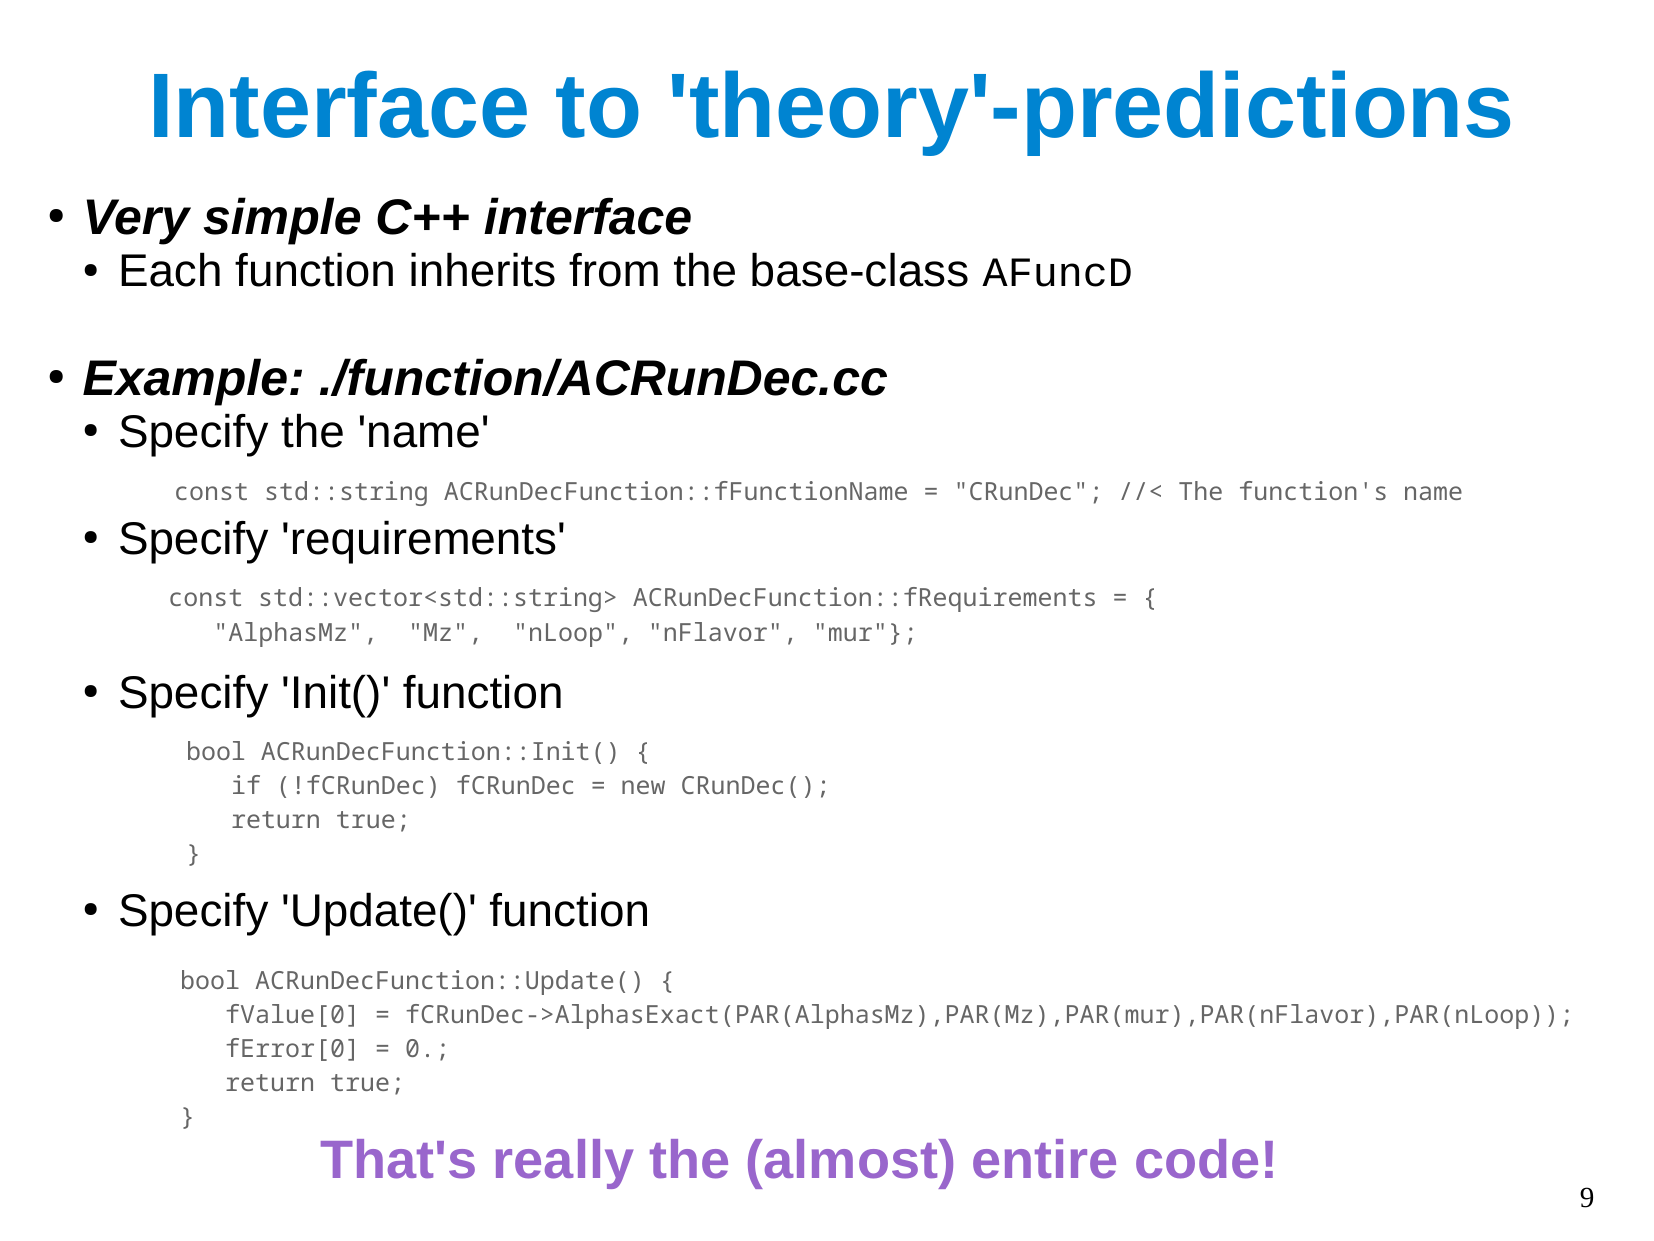

# Interface to 'theory'-predictions
Very simple C++ interface
Each function inherits from the base-class AFuncD
Example: ./function/ACRunDec.cc
Specify the 'name'
Specify 'requirements'
Specify 'Init()' function
Specify 'Update()' function
const std::string ACRunDecFunction::fFunctionName = "CRunDec"; //< The function's name
const std::vector<std::string> ACRunDecFunction::fRequirements = {
 "AlphasMz", "Mz", "nLoop", "nFlavor", "mur"};
bool ACRunDecFunction::Init() {
 if (!fCRunDec) fCRunDec = new CRunDec();
 return true;
}
bool ACRunDecFunction::Update() {
 fValue[0] = fCRunDec->AlphasExact(PAR(AlphasMz),PAR(Mz),PAR(mur),PAR(nFlavor),PAR(nLoop));
 fError[0] = 0.;
 return true;
}
That's really the (almost) entire code!
9